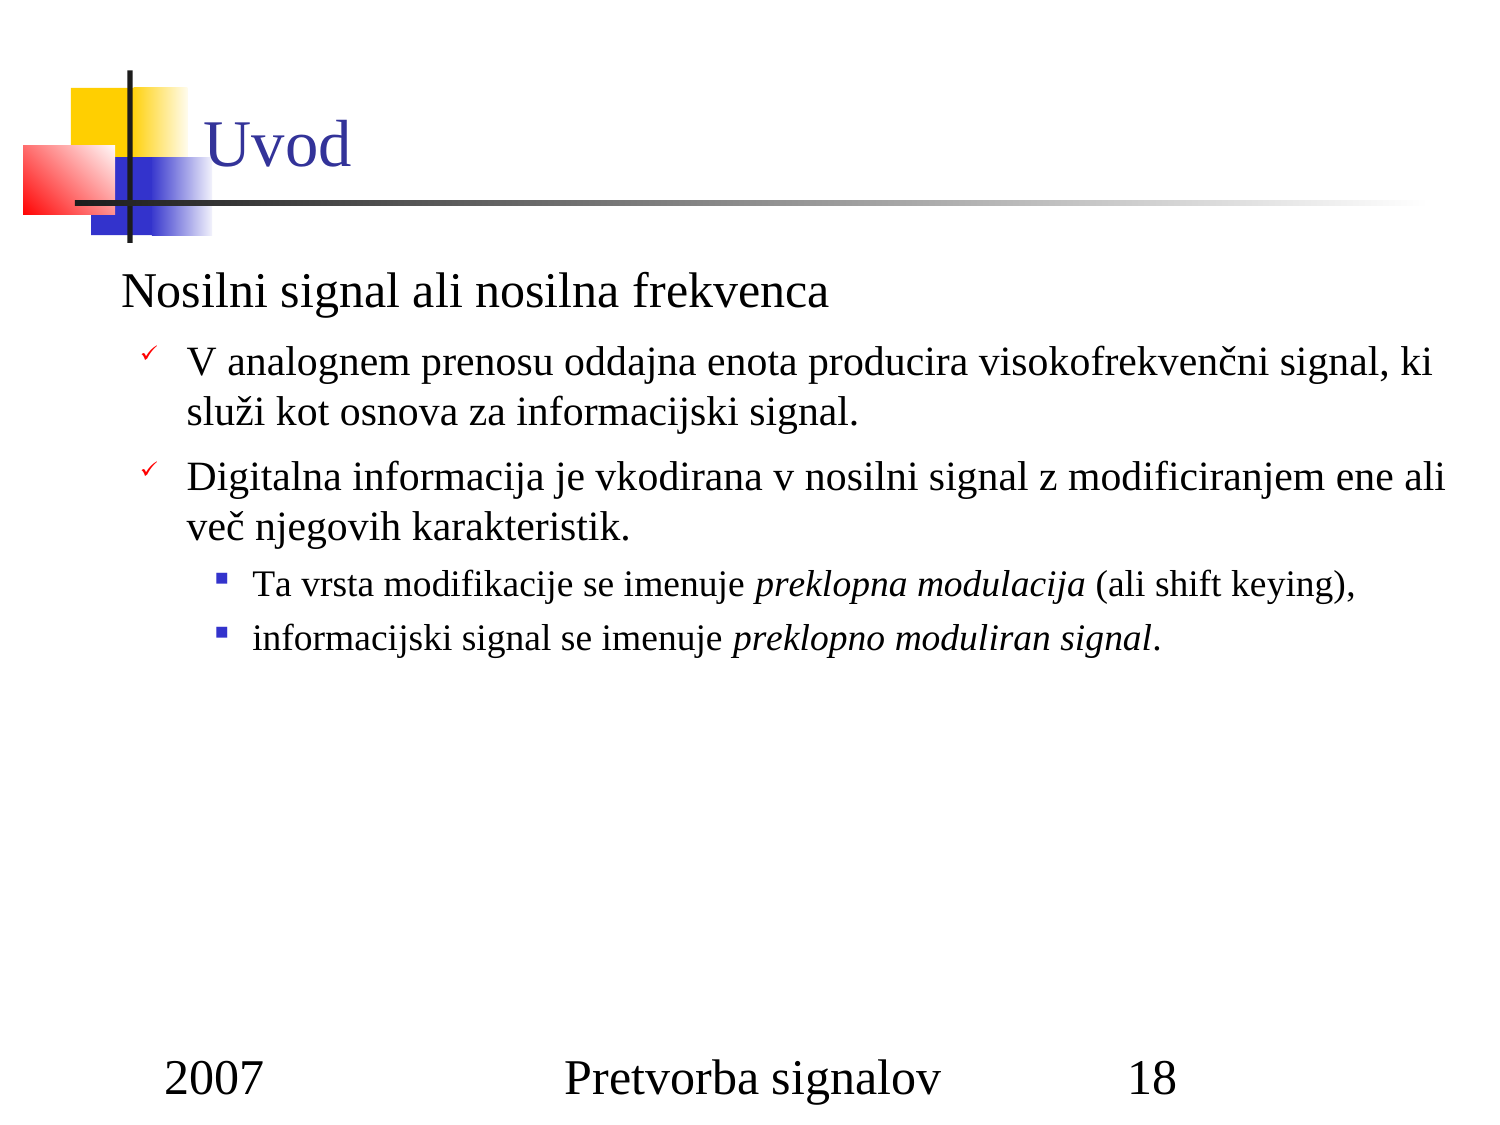

# Uvod
	Nosilni signal ali nosilna frekvenca
V analognem prenosu oddajna enota producira visokofrekvenčni signal, ki služi kot osnova za informacijski signal.
Digitalna informacija je vkodirana v nosilni signal z modificiranjem ene ali več njegovih karakteristik.
Ta vrsta modifikacije se imenuje preklopna modulacija (ali shift keying),
informacijski signal se imenuje preklopno moduliran signal.
2007
Pretvorba signalov
18